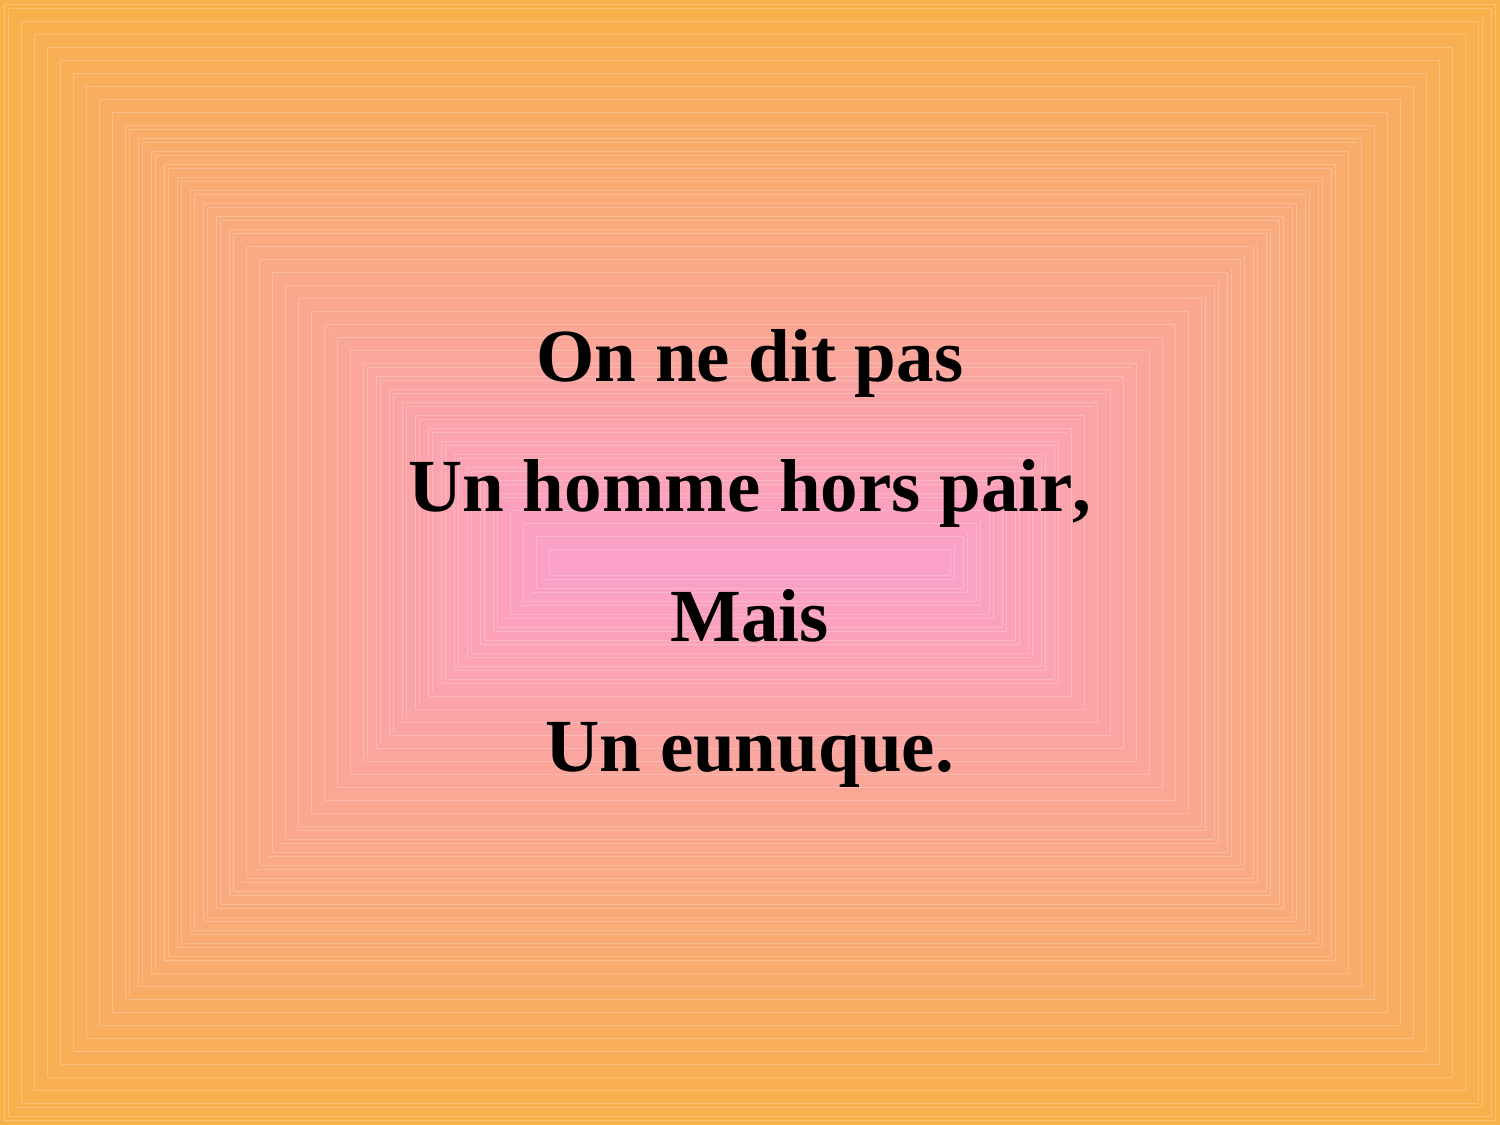

On ne dit pas
Un homme hors pair,
Mais
Un eunuque.